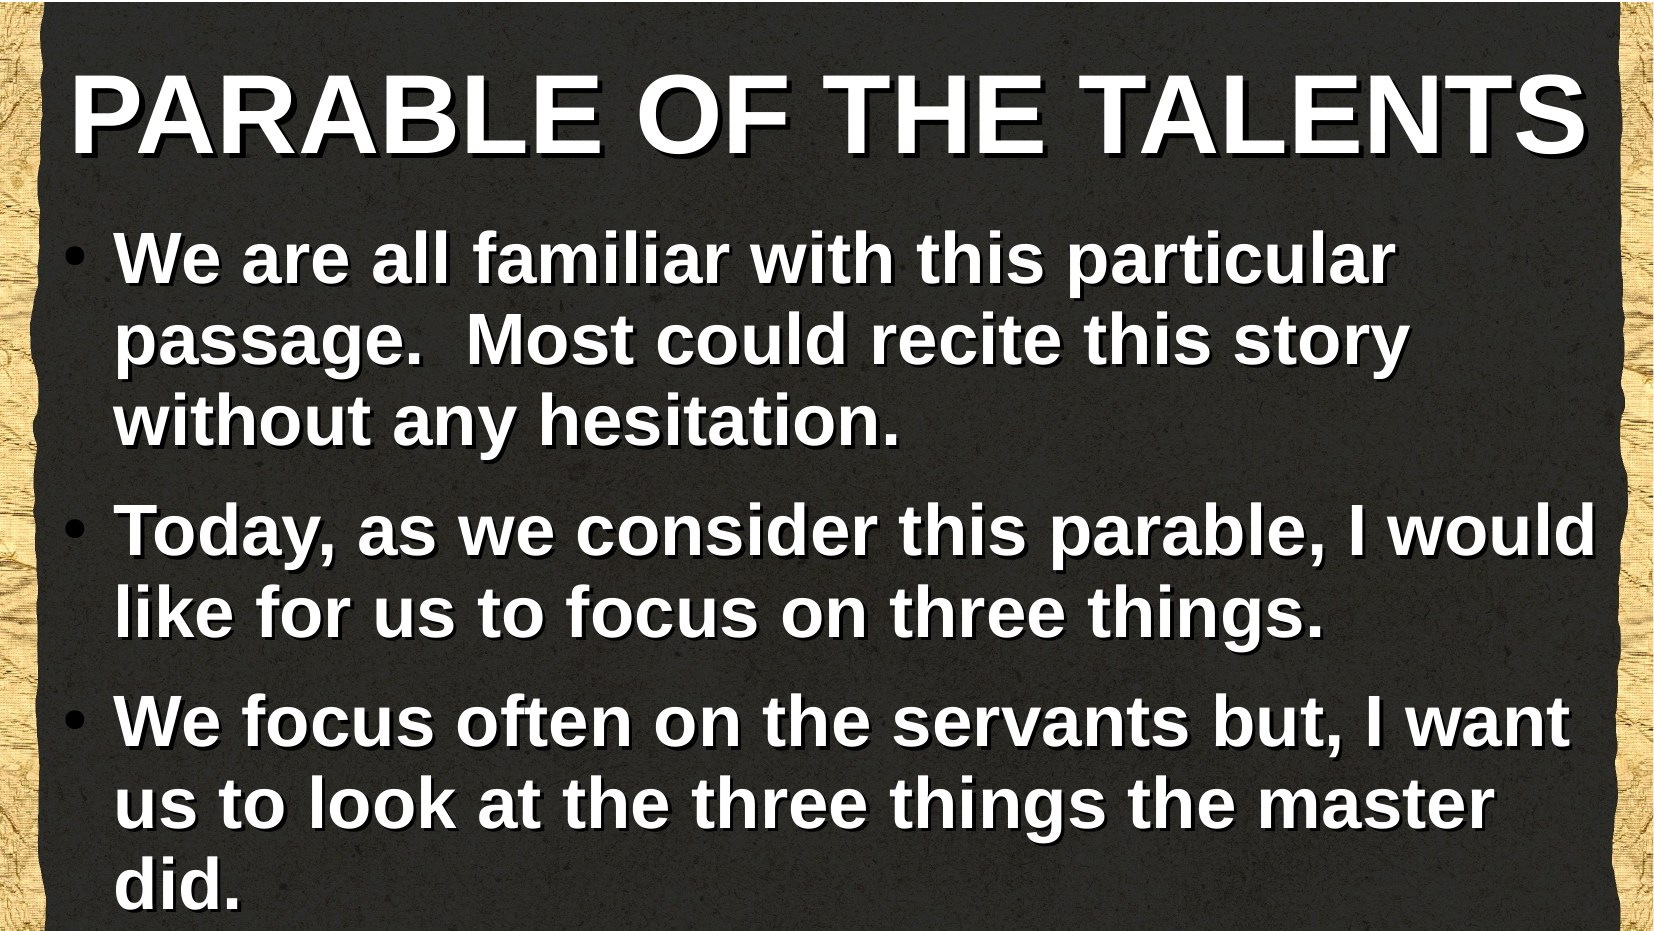

# PARABLE OF THE TALENTS
We are all familiar with this particular passage. Most could recite this story without any hesitation.
Today, as we consider this parable, I would like for us to focus on three things.
We focus often on the servants but, I want us to look at the three things the master did.